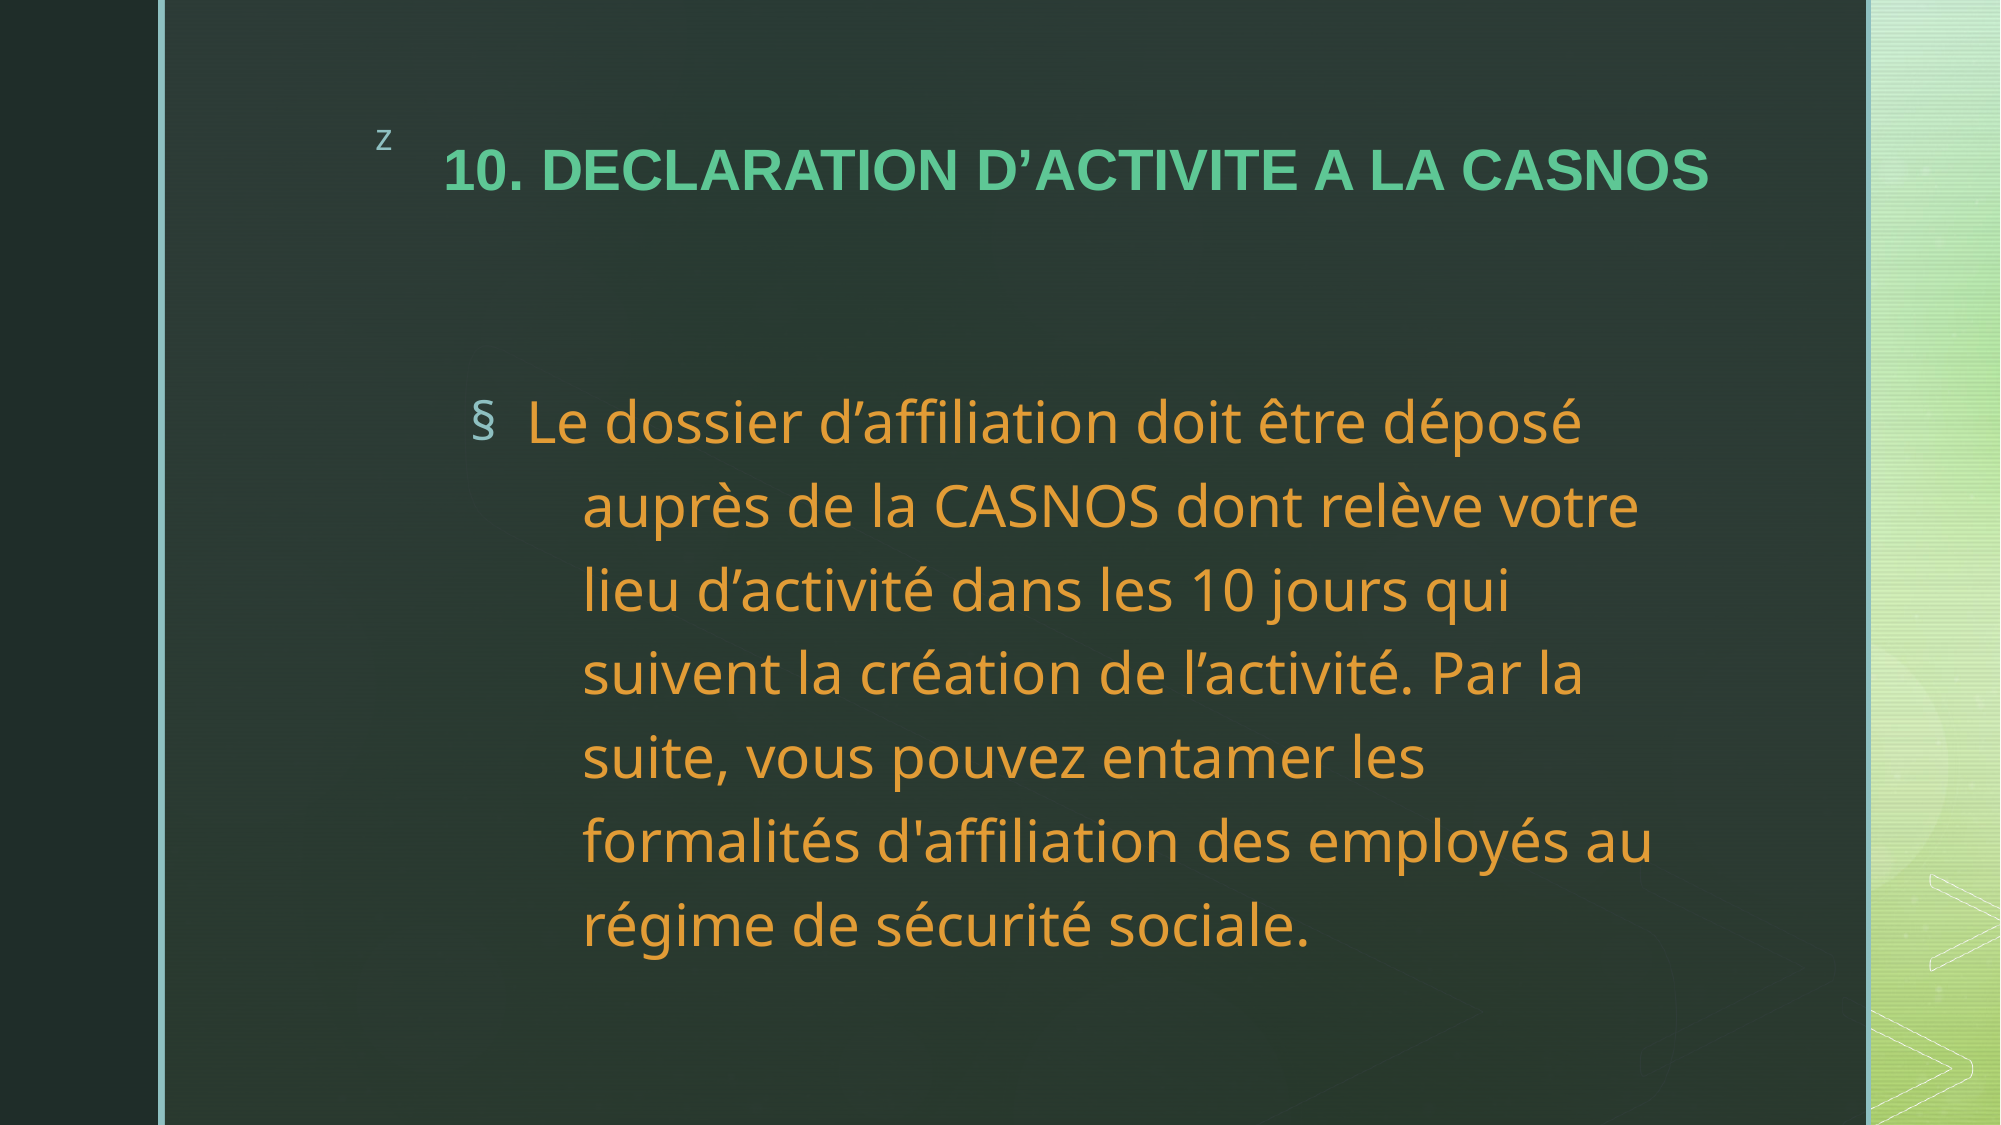

# 10. DECLARATION D’ACTIVITE A LA CASNOS
Le dossier d’affiliation doit être déposé auprès de la CASNOS dont relève votre lieu d’activité dans les 10 jours qui suivent la création de l’activité. Par la suite, vous pouvez entamer les formalités d'affiliation des employés au régime de sécurité sociale.